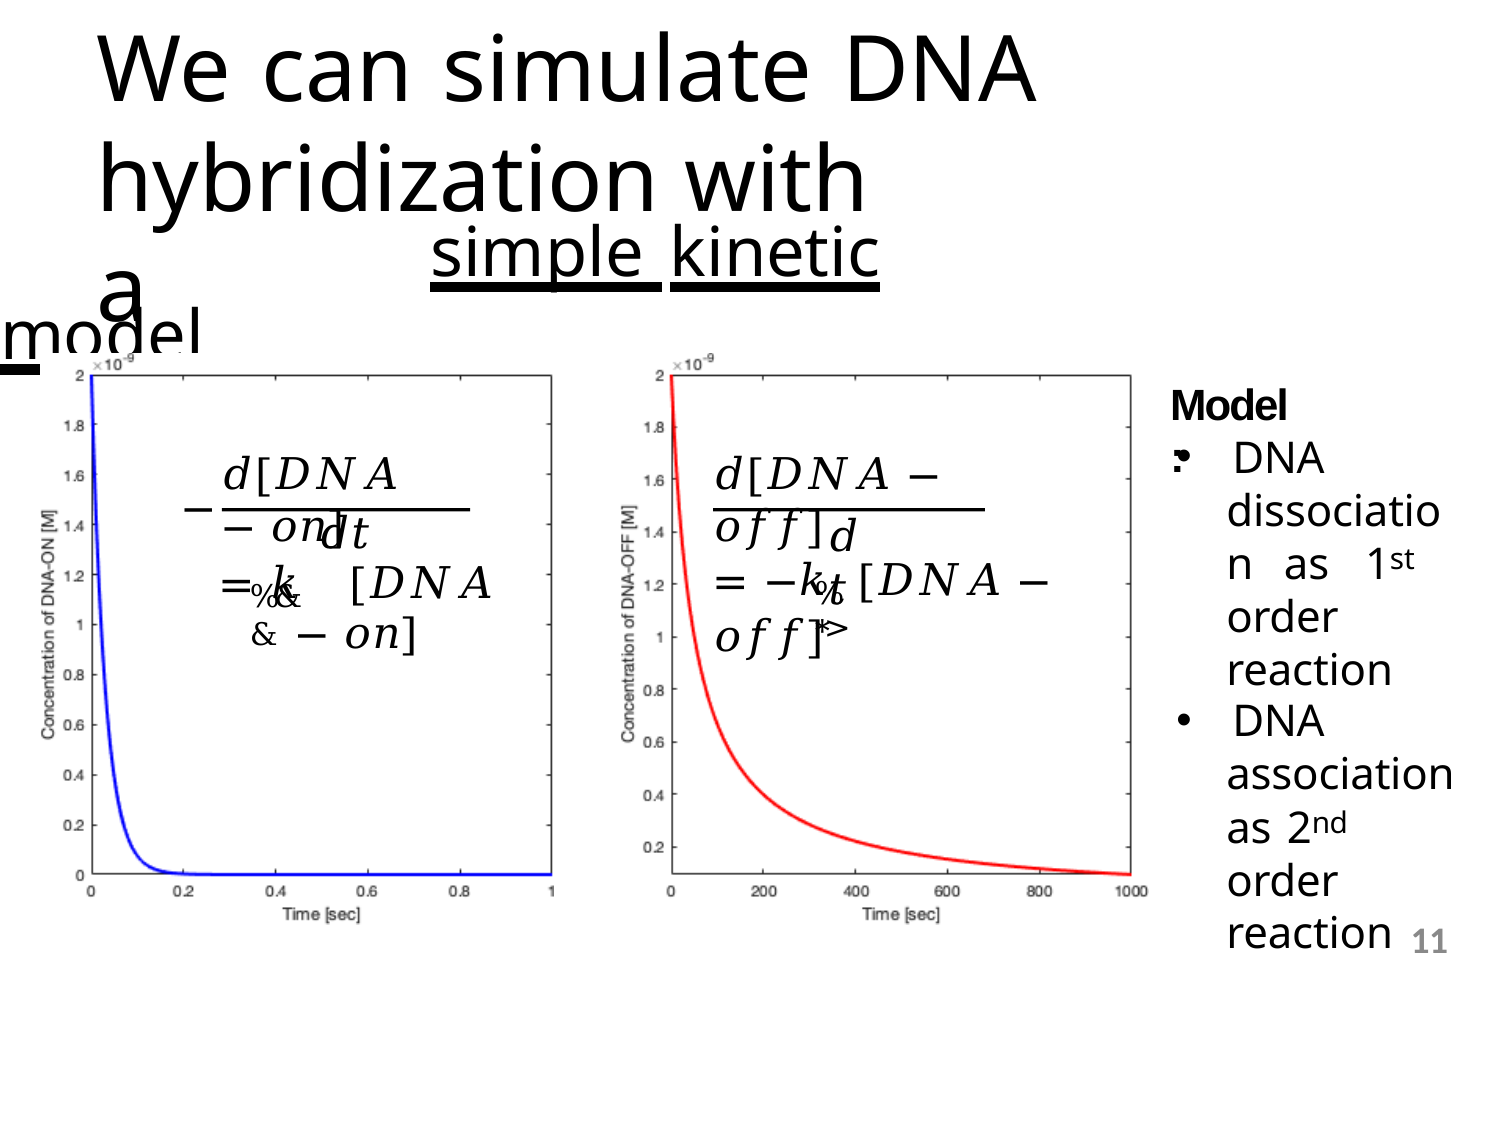

# We can simulate DNA	hybridization with	a
	simple kinetic	model
Model:
DNA
dissociation as 1st order reaction
DNA
association as 2nd	order reaction
𝑑[𝐷𝑁𝐴 − 𝑜𝑛]
𝑑[𝐷𝑁𝐴 − 𝑜𝑓𝑓]
−
𝑑𝑡
= 𝑘	[𝐷𝑁𝐴 − 𝑜𝑛]
𝑑𝑡
= −𝑘	[𝐷𝑁𝐴 − 𝑜𝑓𝑓]>
%*
%&&
11